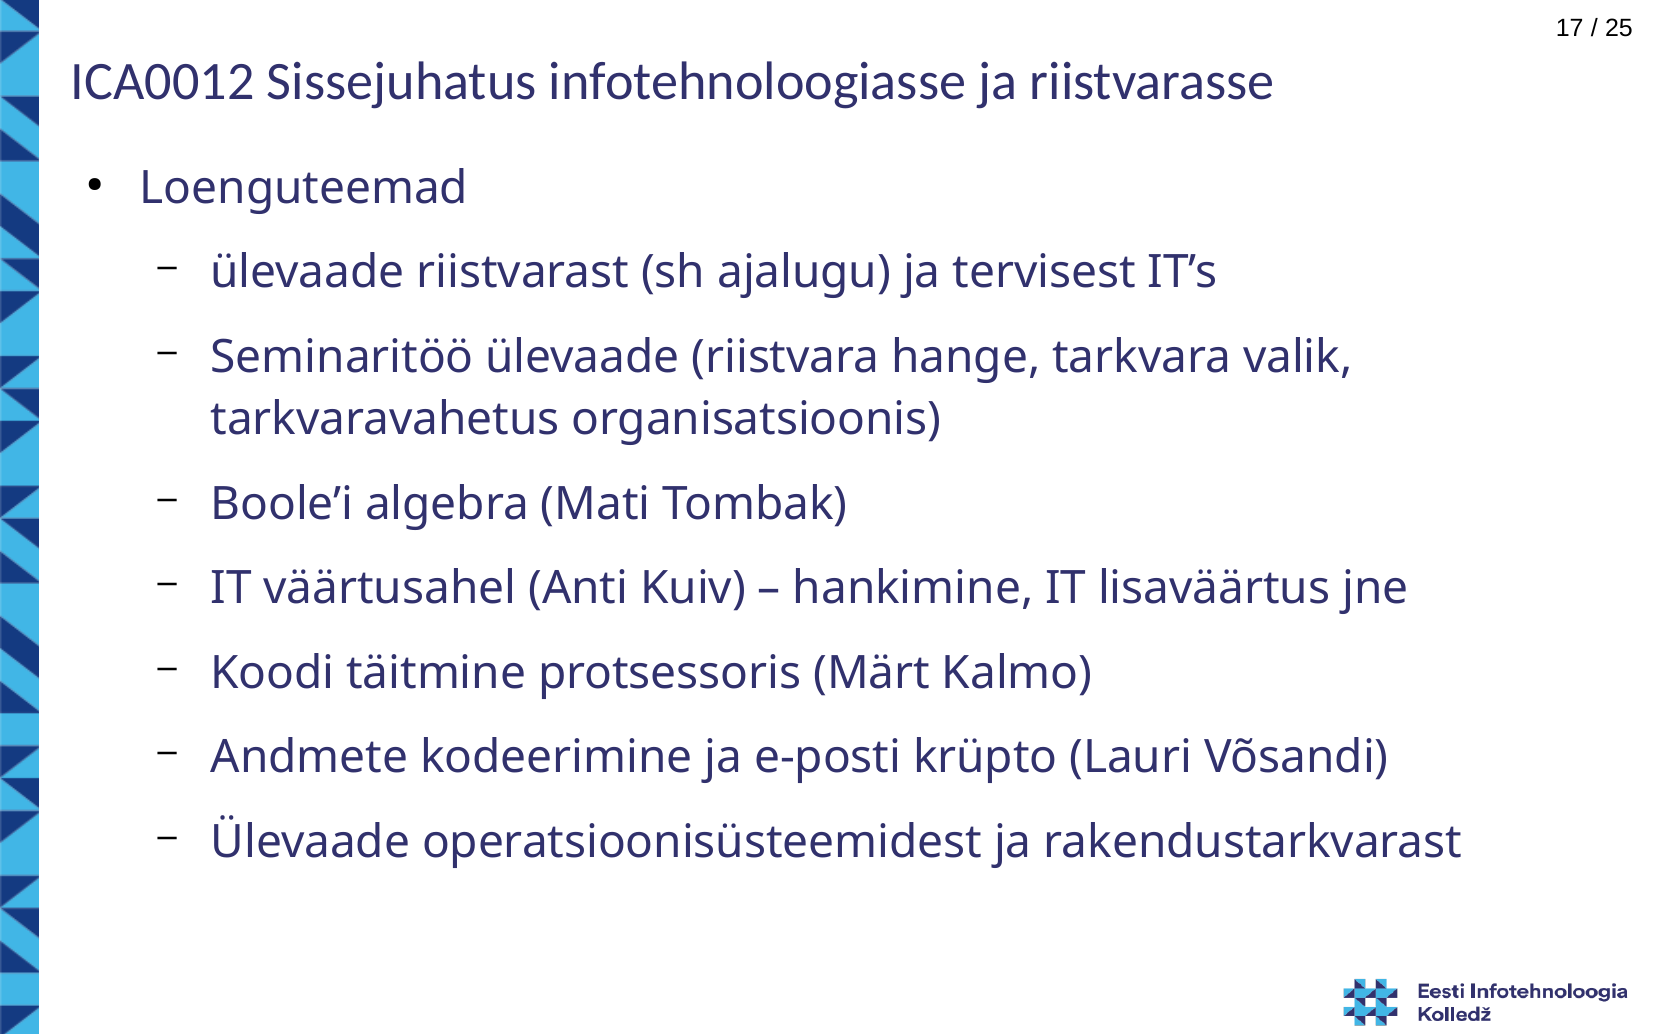

# ICA0012 Sissejuhatus infotehnoloogiasse ja riistvarasse
Loenguteemad
ülevaade riistvarast (sh ajalugu) ja tervisest IT’s
Seminaritöö ülevaade (riistvara hange, tarkvara valik, tarkvaravahetus organisatsioonis)
Boole’i algebra (Mati Tombak)
IT väärtusahel (Anti Kuiv) – hankimine, IT lisaväärtus jne
Koodi täitmine protsessoris (Märt Kalmo)
Andmete kodeerimine ja e-posti krüpto (Lauri Võsandi)
Ülevaade operatsioonisüsteemidest ja rakendustarkvarast